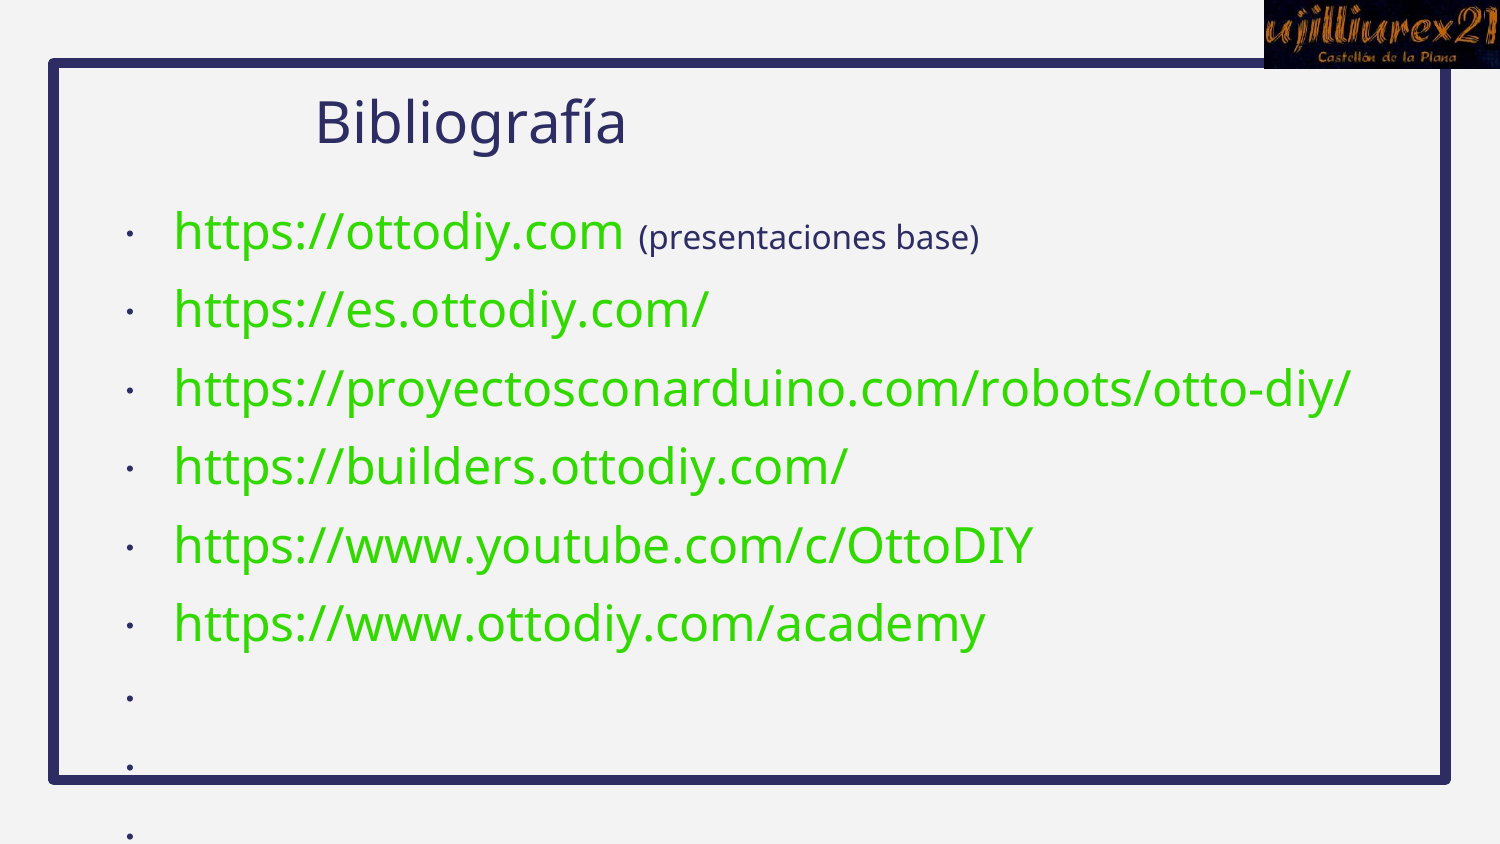

# Bibliografía
https://ottodiy.com (presentaciones base)
https://es.ottodiy.com/
https://proyectosconarduino.com/robots/otto-diy/
https://builders.ottodiy.com/
https://www.youtube.com/c/OttoDIY
https://www.ottodiy.com/academy